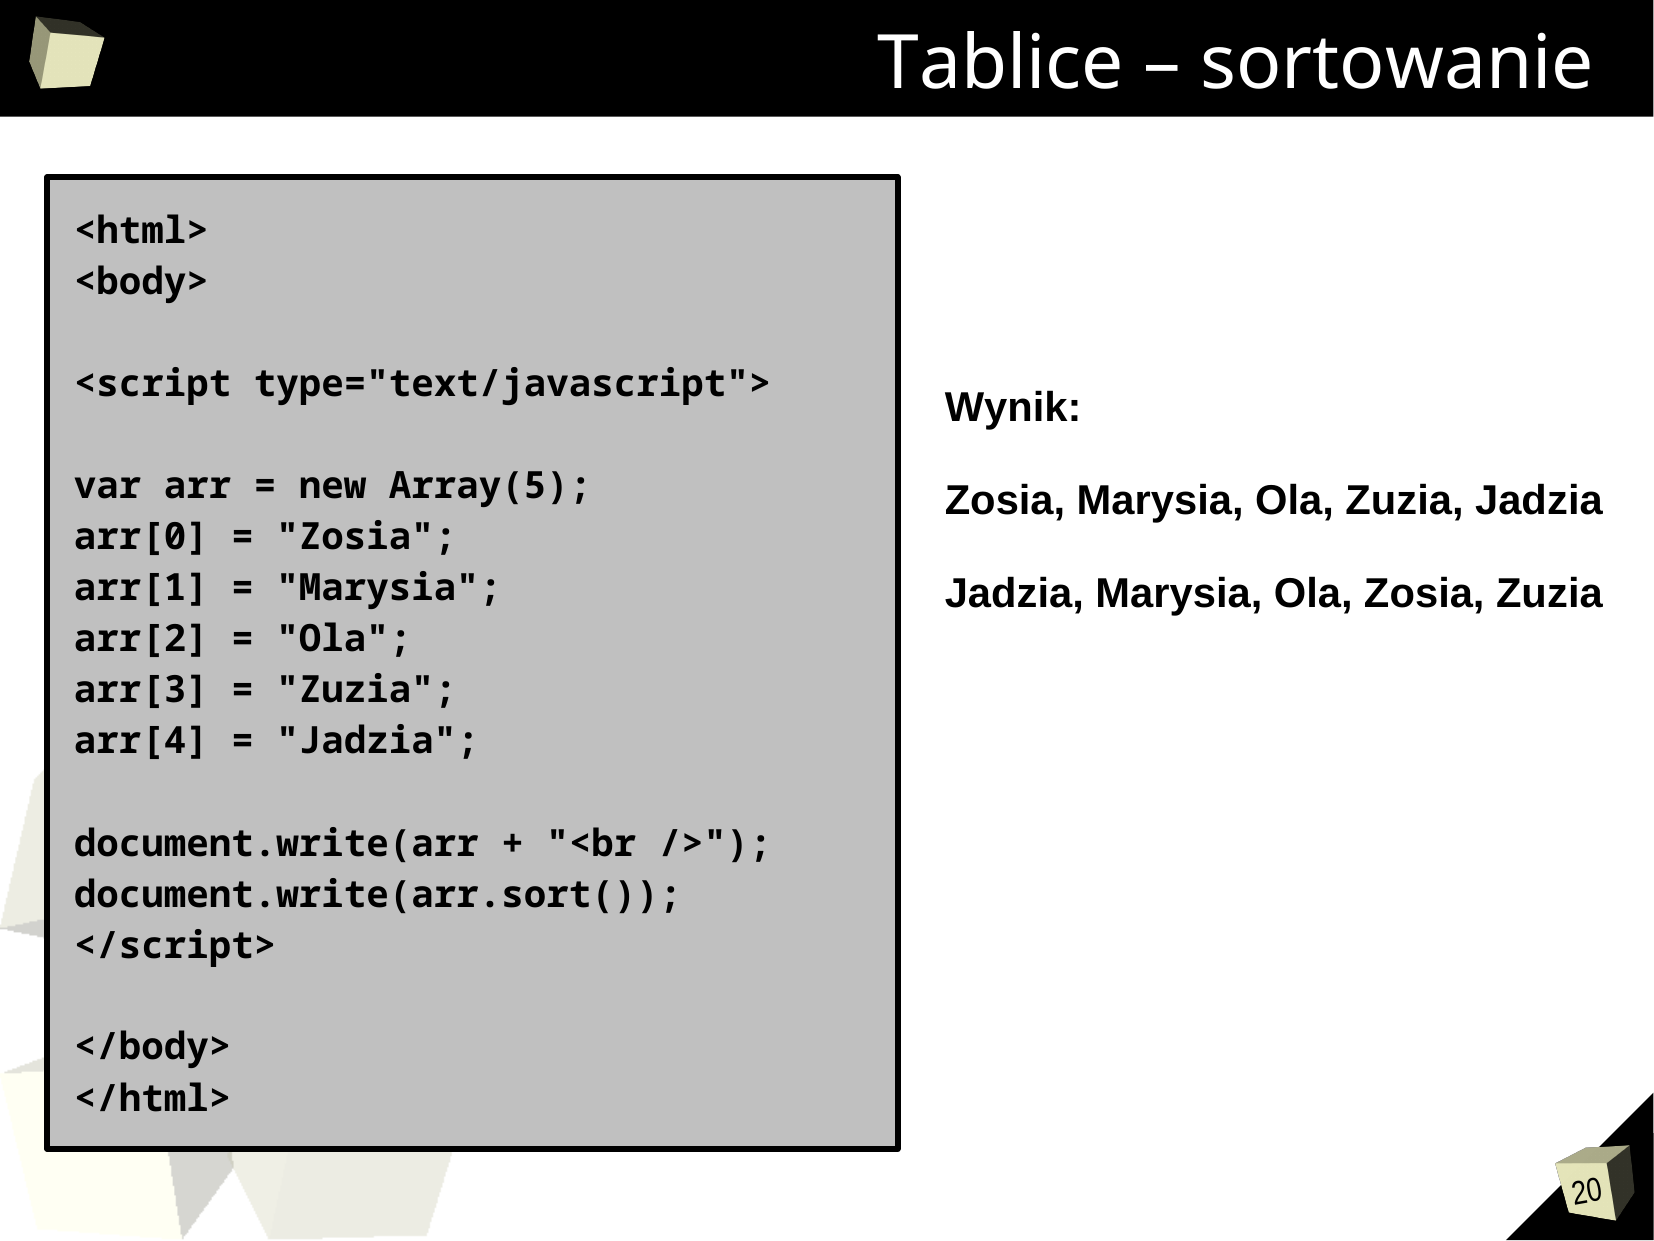

# Tablice – sortowanie
<html>
<body>
<script type="text/javascript">
var arr = new Array(5);
arr[0] = "Zosia";
arr[1] = "Marysia";
arr[2] = "Ola";
arr[3] = "Zuzia";
arr[4] = "Jadzia";
document.write(arr + "<br />");
document.write(arr.sort());
</script>
</body>
</html>
Wynik:
Zosia, Marysia, Ola, Zuzia, Jadzia
Jadzia, Marysia, Ola, Zosia, Zuzia